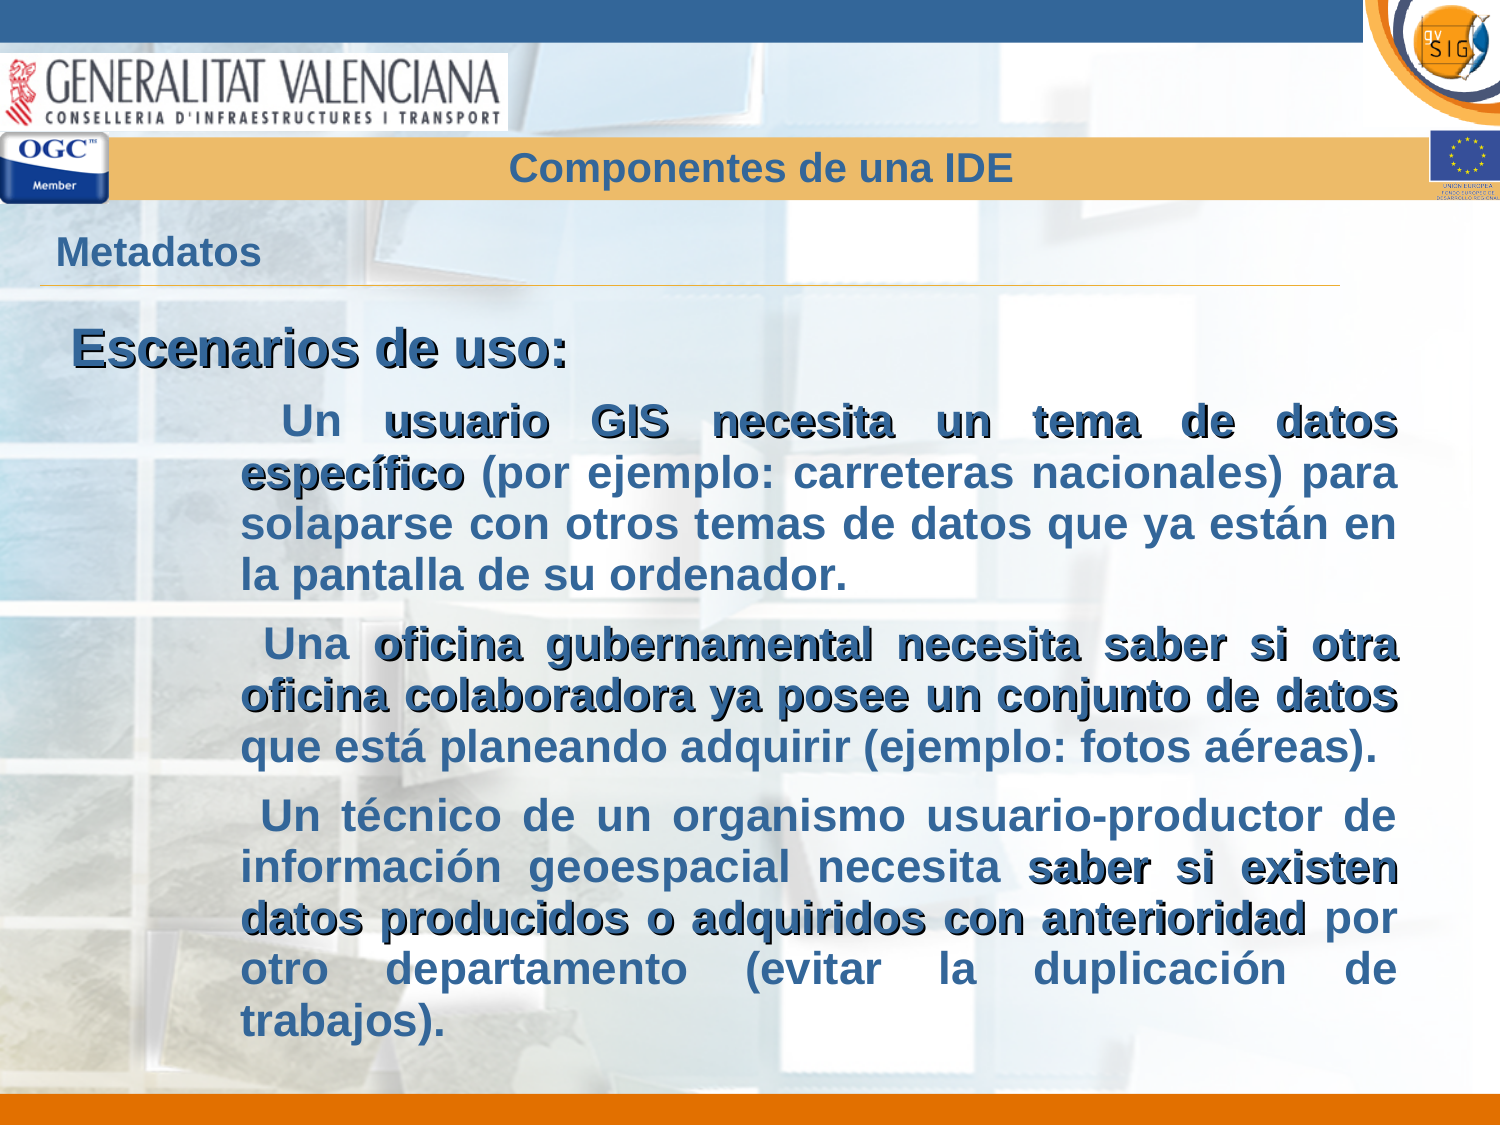

Componentes de una IDE
Metadatos
Escenarios de uso:
 Un usuario GIS necesita un tema de datos específico (por ejemplo: carreteras nacionales) para solaparse con otros temas de datos que ya están en la pantalla de su ordenador.
 Una oficina gubernamental necesita saber si otra oficina colaboradora ya posee un conjunto de datos que está planeando adquirir (ejemplo: fotos aéreas).
 Un técnico de un organismo usuario-productor de información geoespacial necesita saber si existen datos producidos o adquiridos con anterioridad por otro departamento (evitar la duplicación de trabajos).